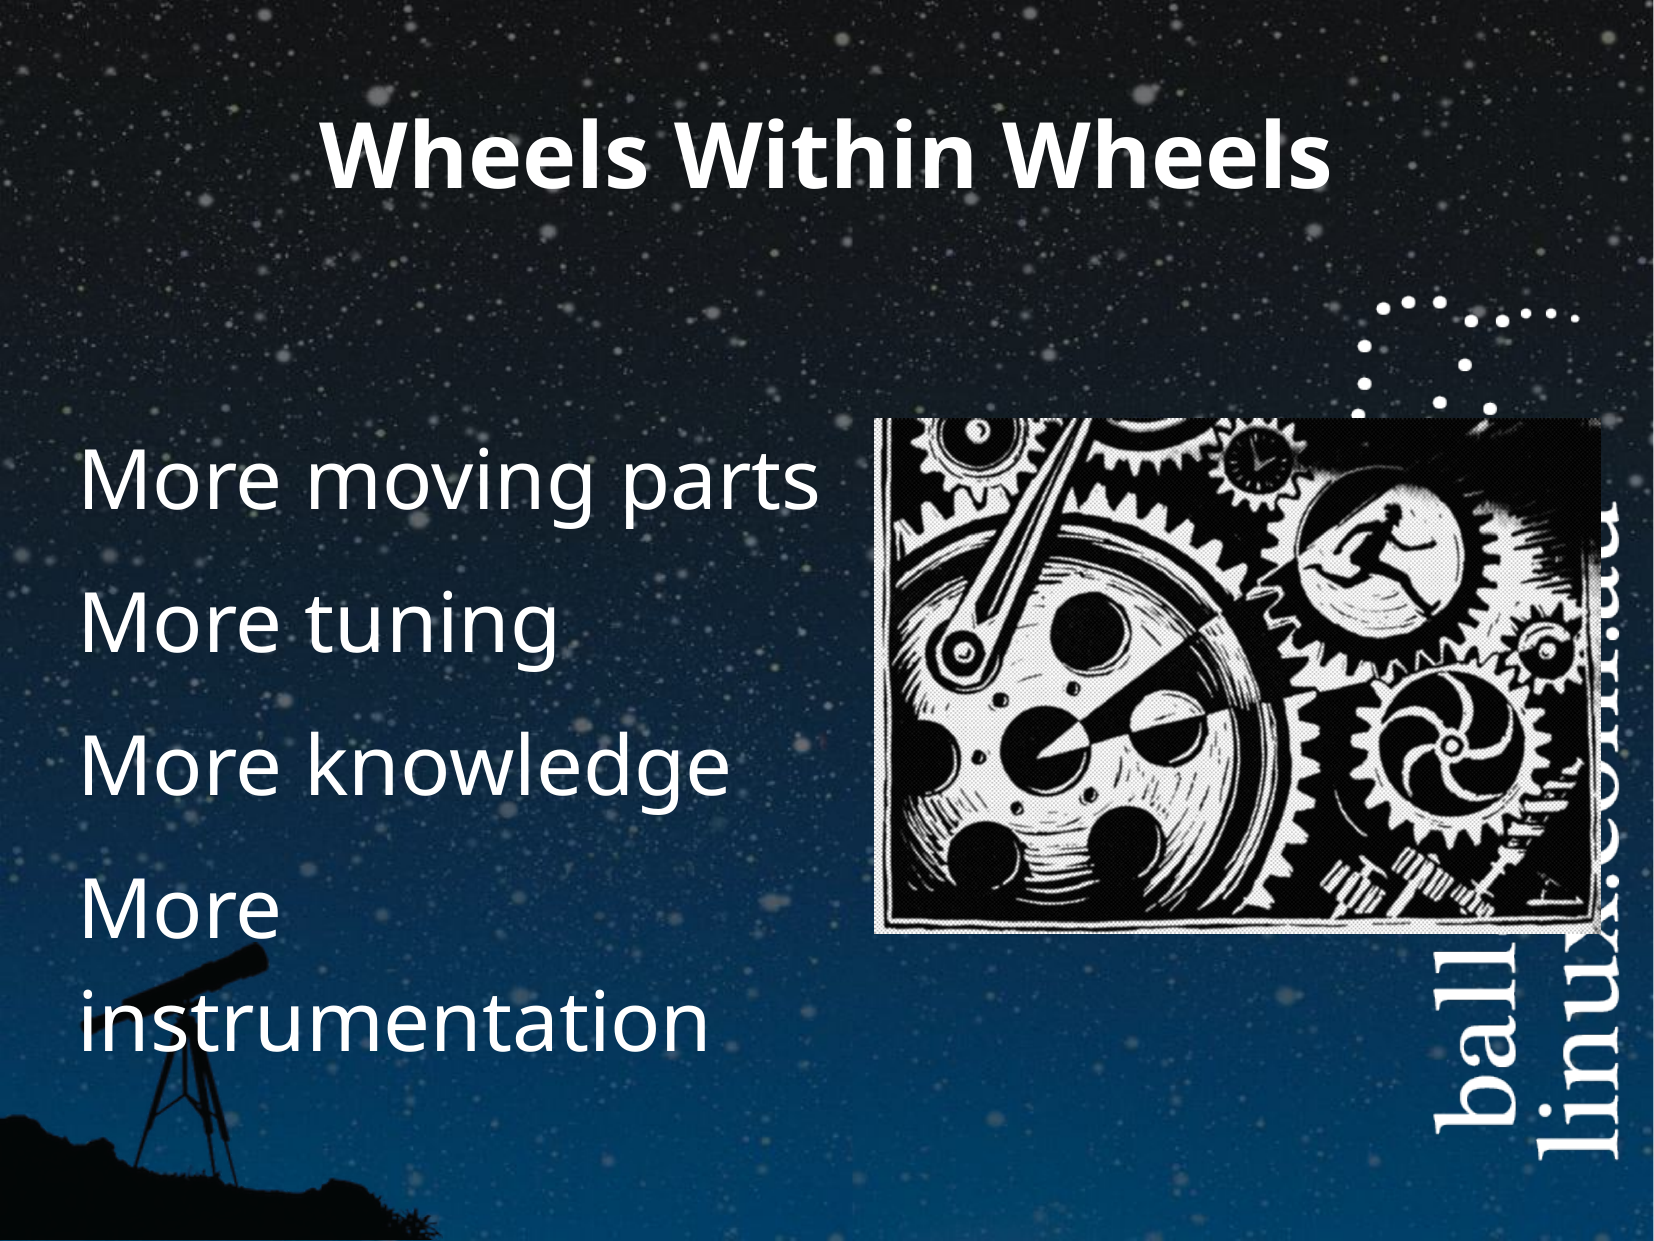

# Wheels Within Wheels
More moving parts
More tuning
More knowledge
More instrumentation